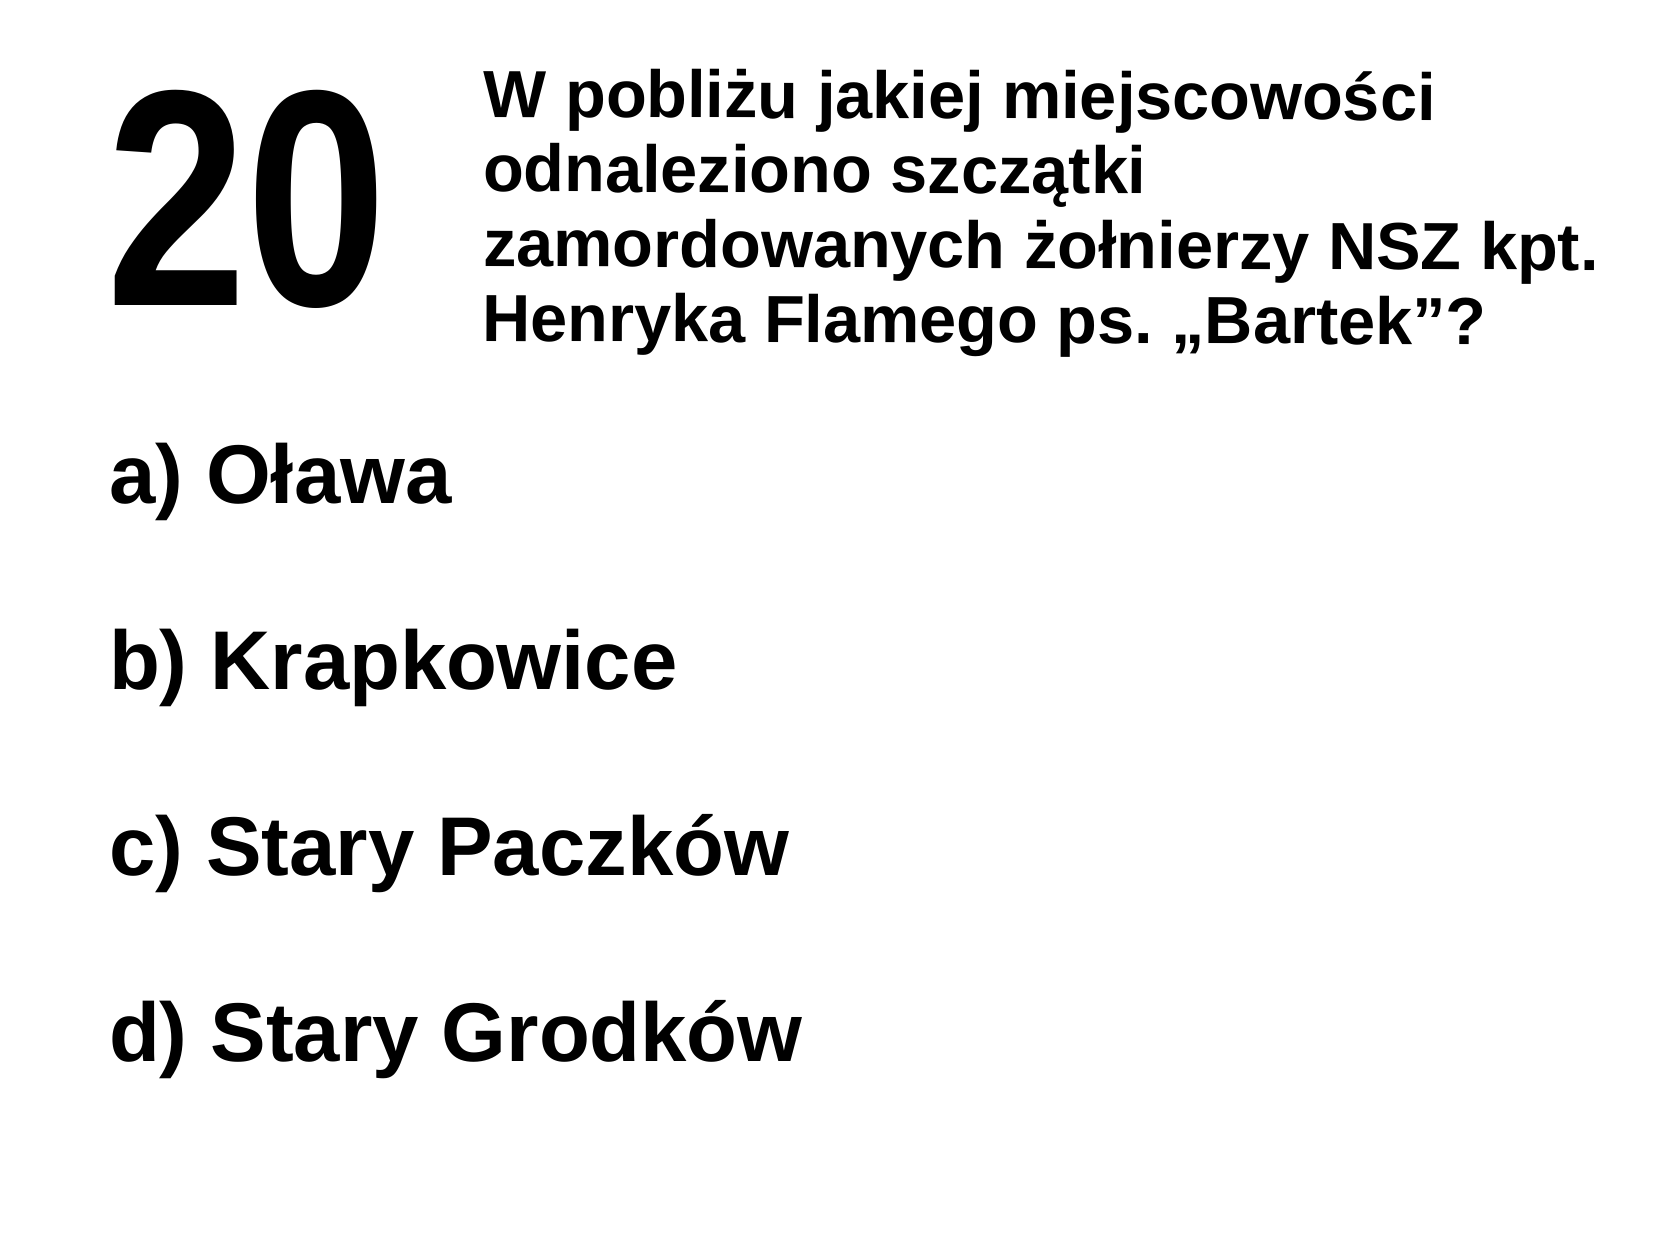

20
W pobliżu jakiej miejscowości odnaleziono szczątki zamordowanych żołnierzy NSZ kpt. Henryka Flamego ps. „Bartek”?
a) Oława
b) Krapkowice
c) Stary Paczków
d) Stary Grodków